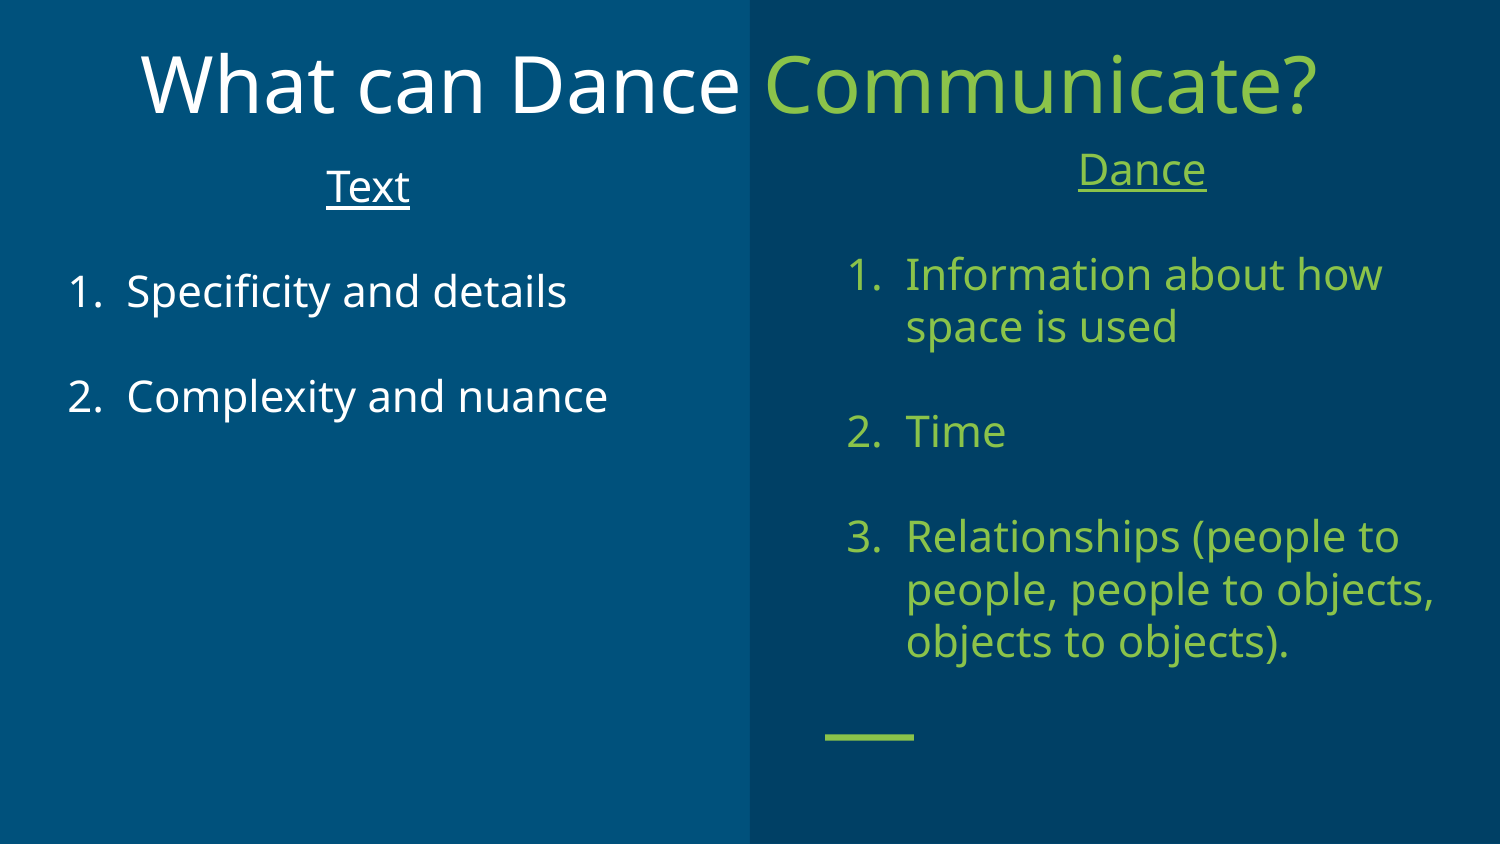

# What can Dance Communicate?
Dance
Information about how space is used
Time
Relationships (people to people, people to objects, objects to objects).
Text
Specificity and details
Complexity and nuance